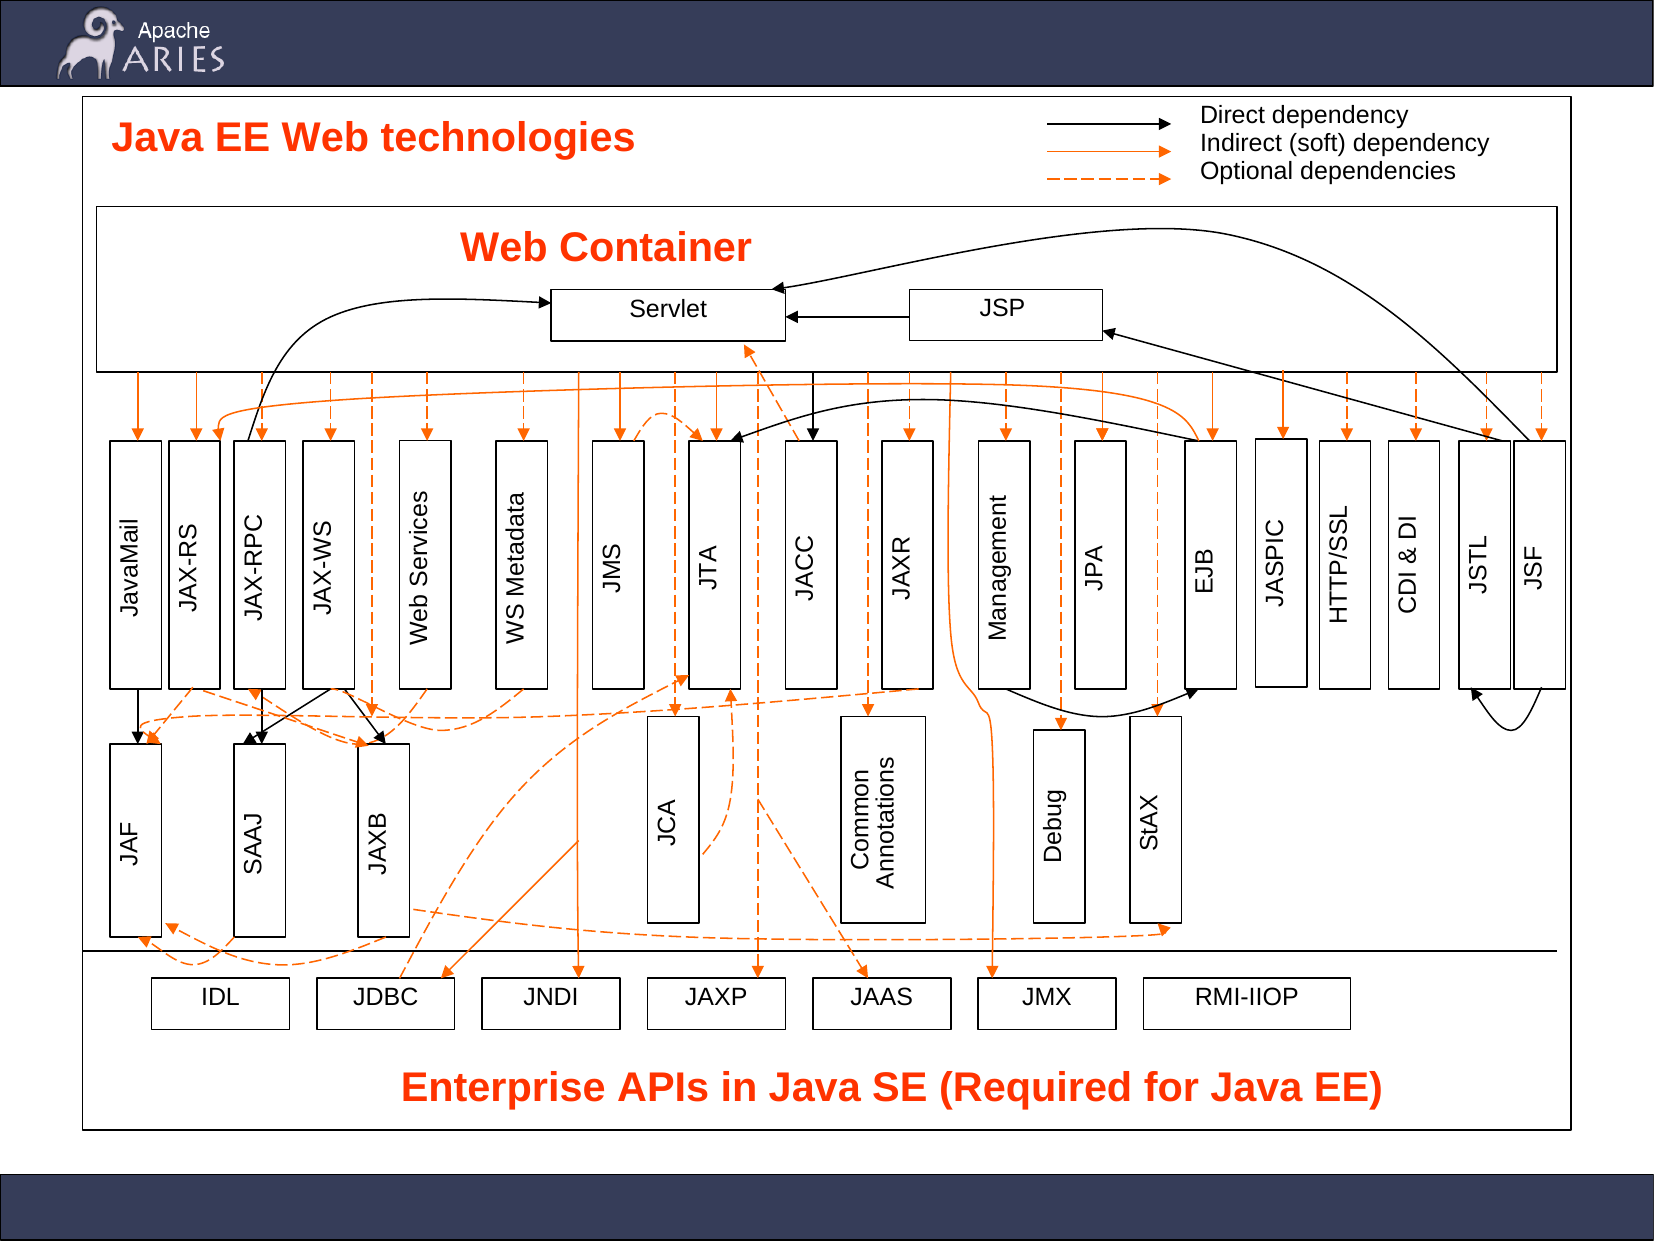

Direct dependency
Java EE Web technologies
Indirect (soft) dependency
Optional dependencies
Web Container
JSP
Servlet
JASPIC
Web Services
JavaMail
JAX-RPC
JTA
Management
EJB
CDI & DI
JSTL
JAX-RS
JAX-WS
WS Metadata
JMS
JACC
JAXR
JPA
HTTP/SSL
JSF
Common Annotations
JCA
StAX
Debug
JAXB
JAF
SAAJ
IDL
JDBC
JNDI
JAXP
JAAS
JMX
RMI-IIOP
Enterprise APIs in Java SE (Required for Java EE)
March12, 2010
QCon London 2010 Ian Robinson
8